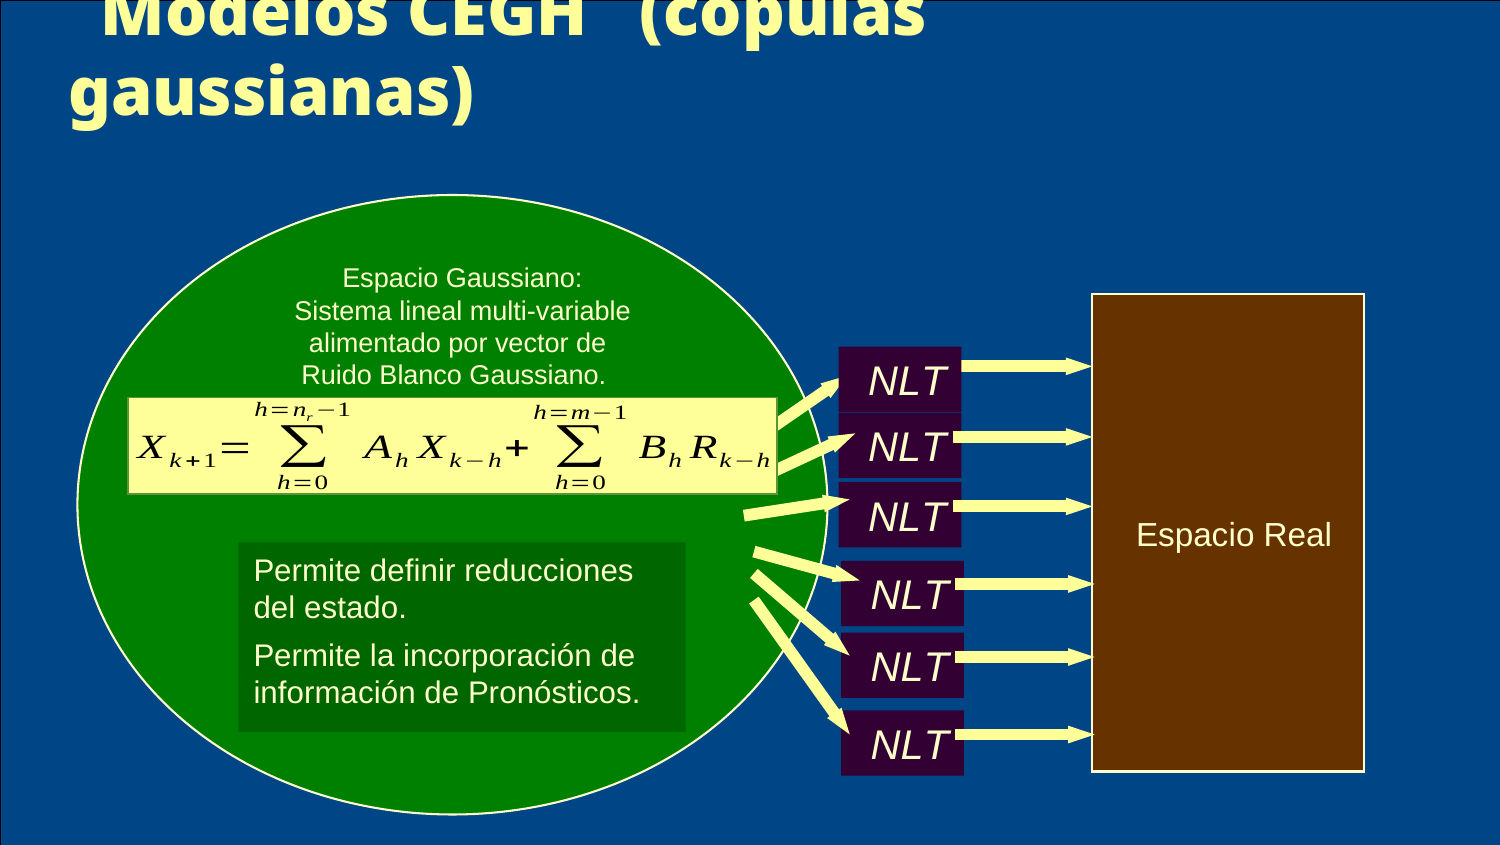

# Modelos CEGH (cópulas gaussianas)
Espacio Gaussiano:
Sistema lineal multi-variable
 alimentado por vector de
Ruido Blanco Gaussiano.
Espacio Real
NLT
NLT
NLT
Permite definir reducciones del estado.
Permite la incorporación de información de Pronósticos.
NLT
NLT
NLT